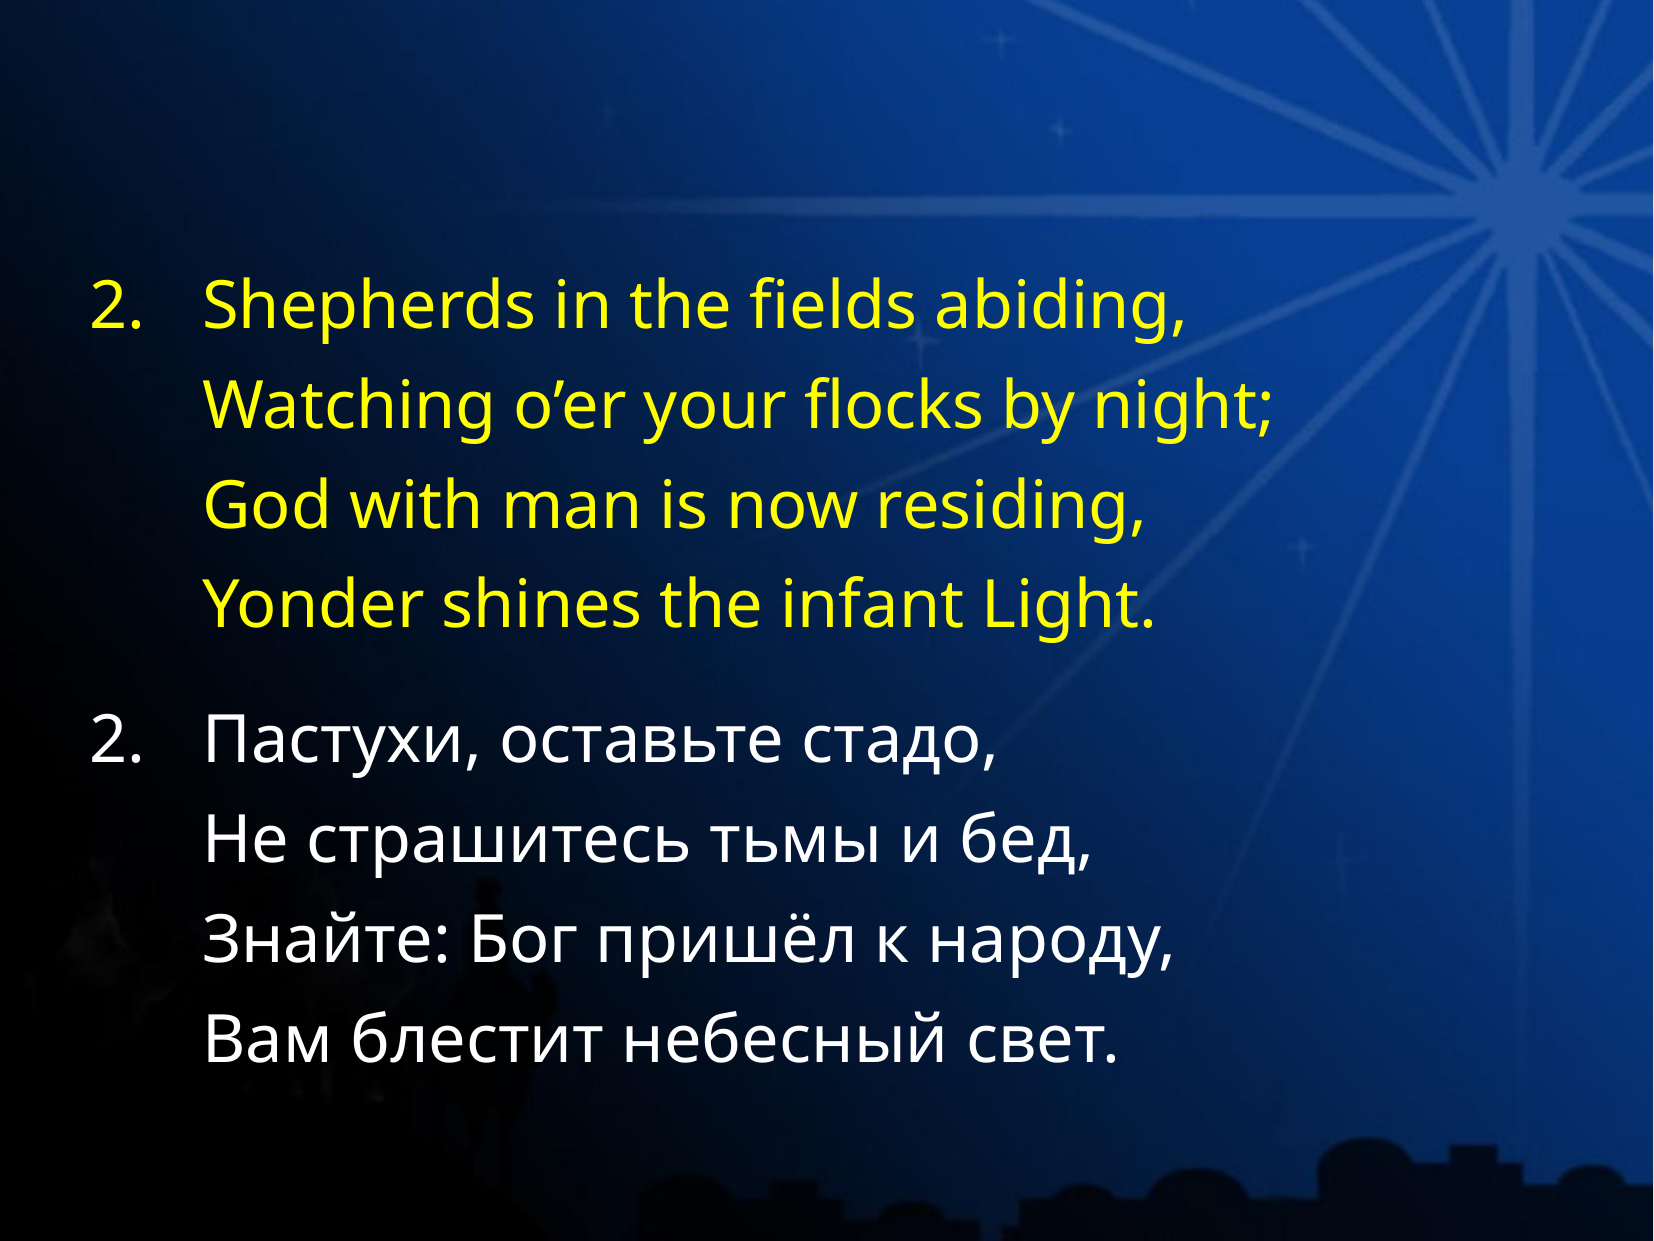

2.	Shepherds in the fields abiding,
	Watching o’er your flocks by night;
	God with man is now residing,
	Yonder shines the infant Light.
2.	Пастухи, оставьте стадо,
	Не страшитесь тьмы и бед,
	Знайте: Бог пришёл к народу,
	Вам блестит небесный свет.